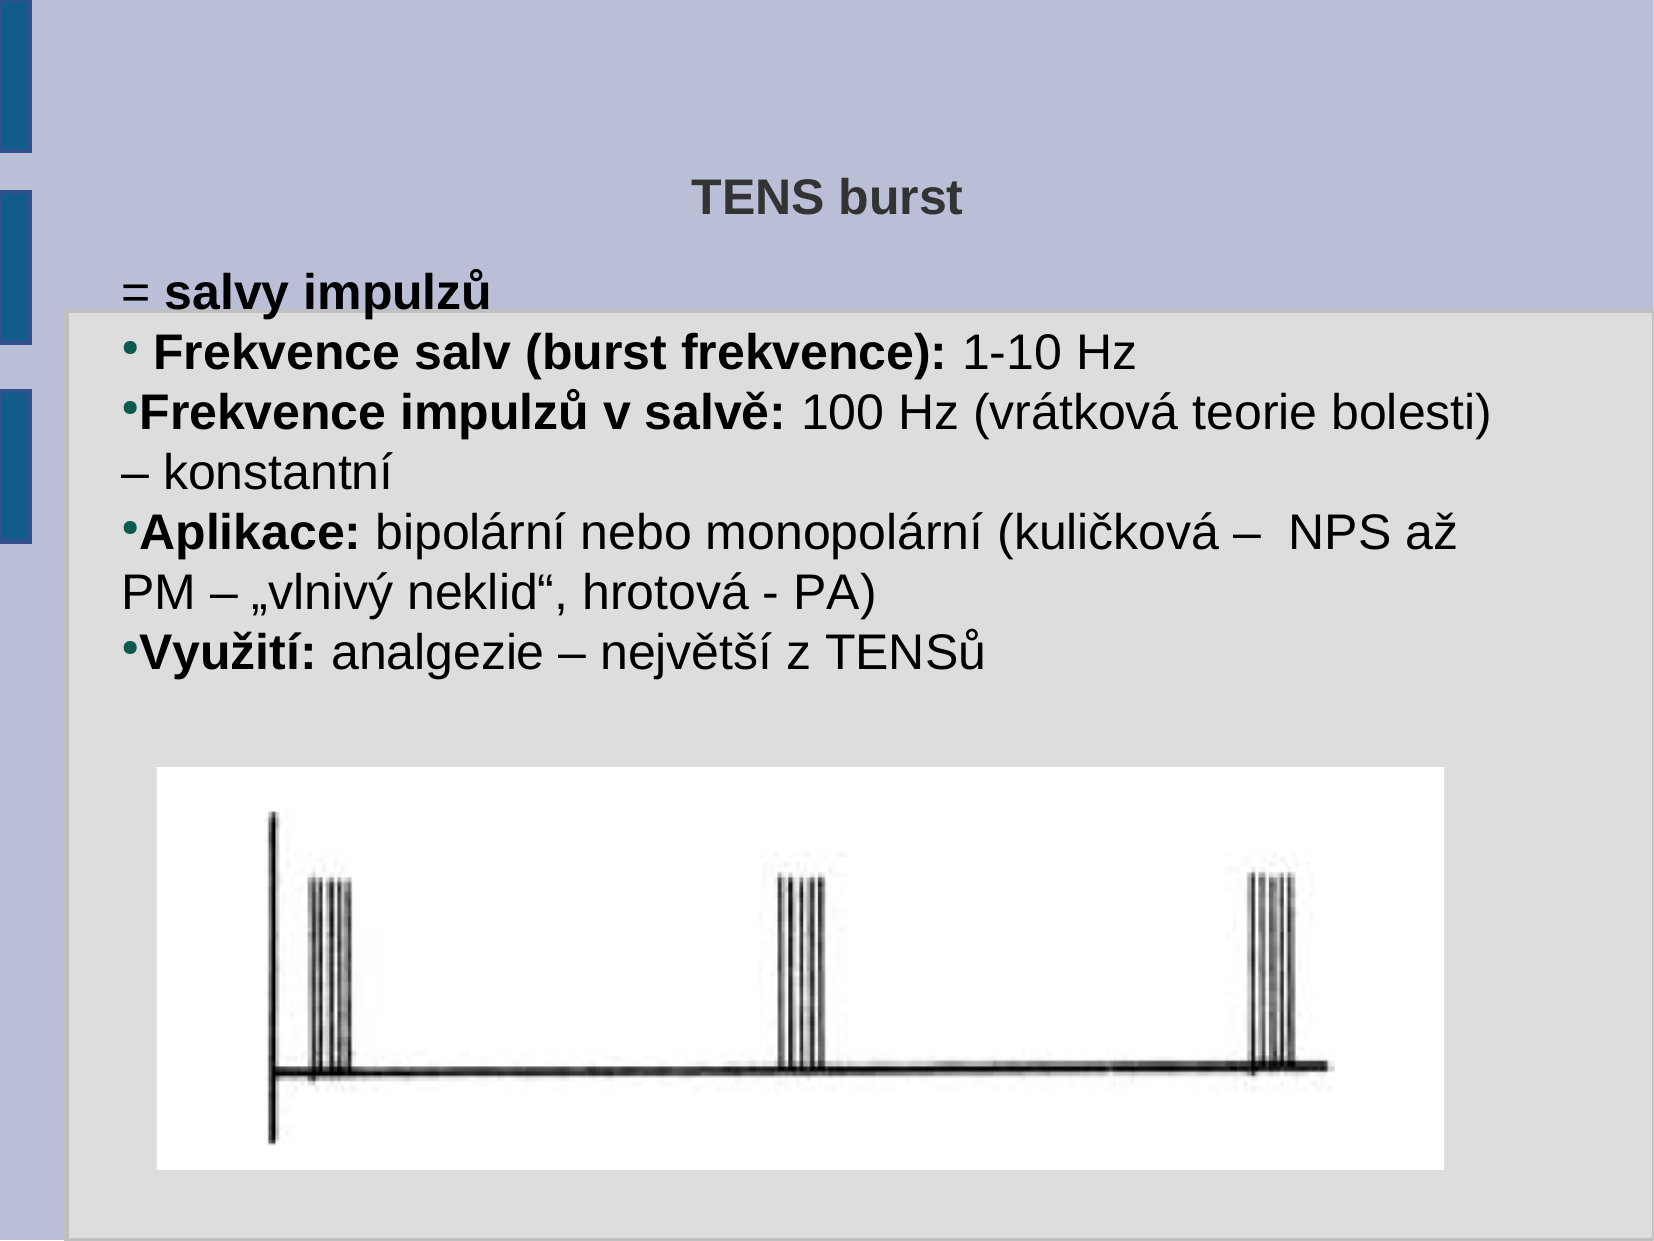

# TENS burst
= salvy impulzů
 Frekvence salv (burst frekvence): 1-10 Hz
Frekvence impulzů v salvě: 100 Hz (vrátková teorie bolesti) – konstantní
Aplikace: bipolární nebo monopolární (kuličková – NPS až PM – „vlnivý neklid“, hrotová - PA)
Využití: analgezie – největší z TENSů